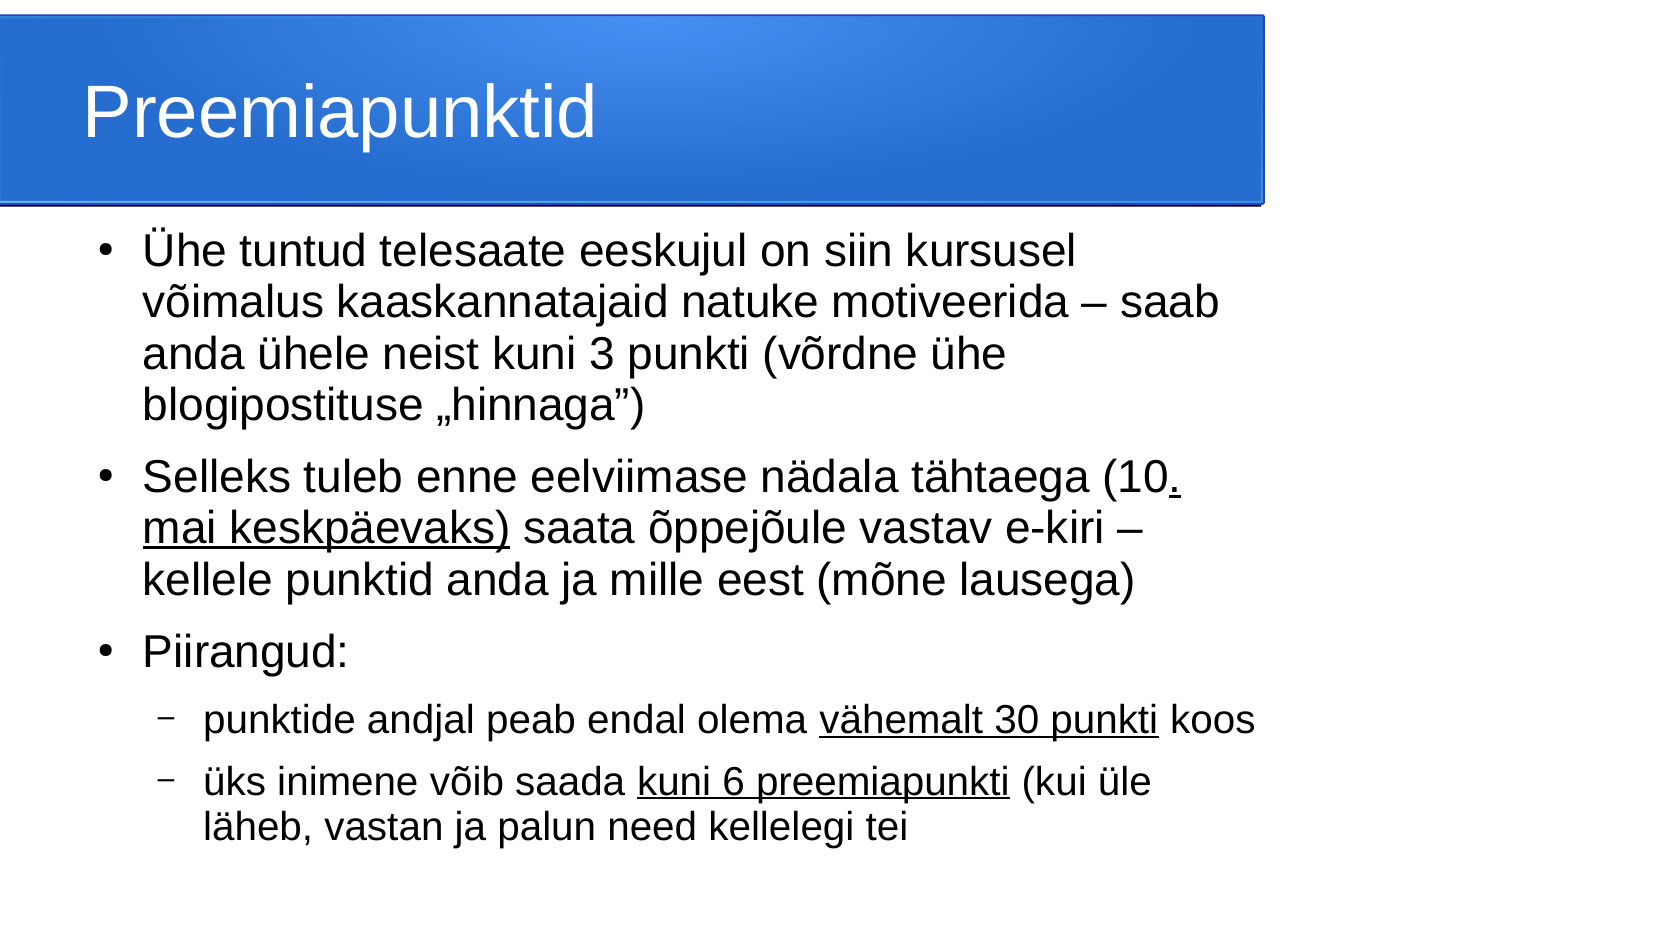

# Preemiapunktid
Ühe tuntud telesaate eeskujul on siin kursusel võimalus kaaskannatajaid natuke motiveerida – saab anda ühele neist kuni 3 punkti (võrdne ühe blogipostituse „hinnaga”)
Selleks tuleb enne eelviimase nädala tähtaega (10. mai keskpäevaks) saata õppejõule vastav e-kiri – kellele punktid anda ja mille eest (mõne lausega)
Piirangud:
punktide andjal peab endal olema vähemalt 30 punkti koos
üks inimene võib saada kuni 6 preemiapunkti (kui üle läheb, vastan ja palun need kellelegi tei